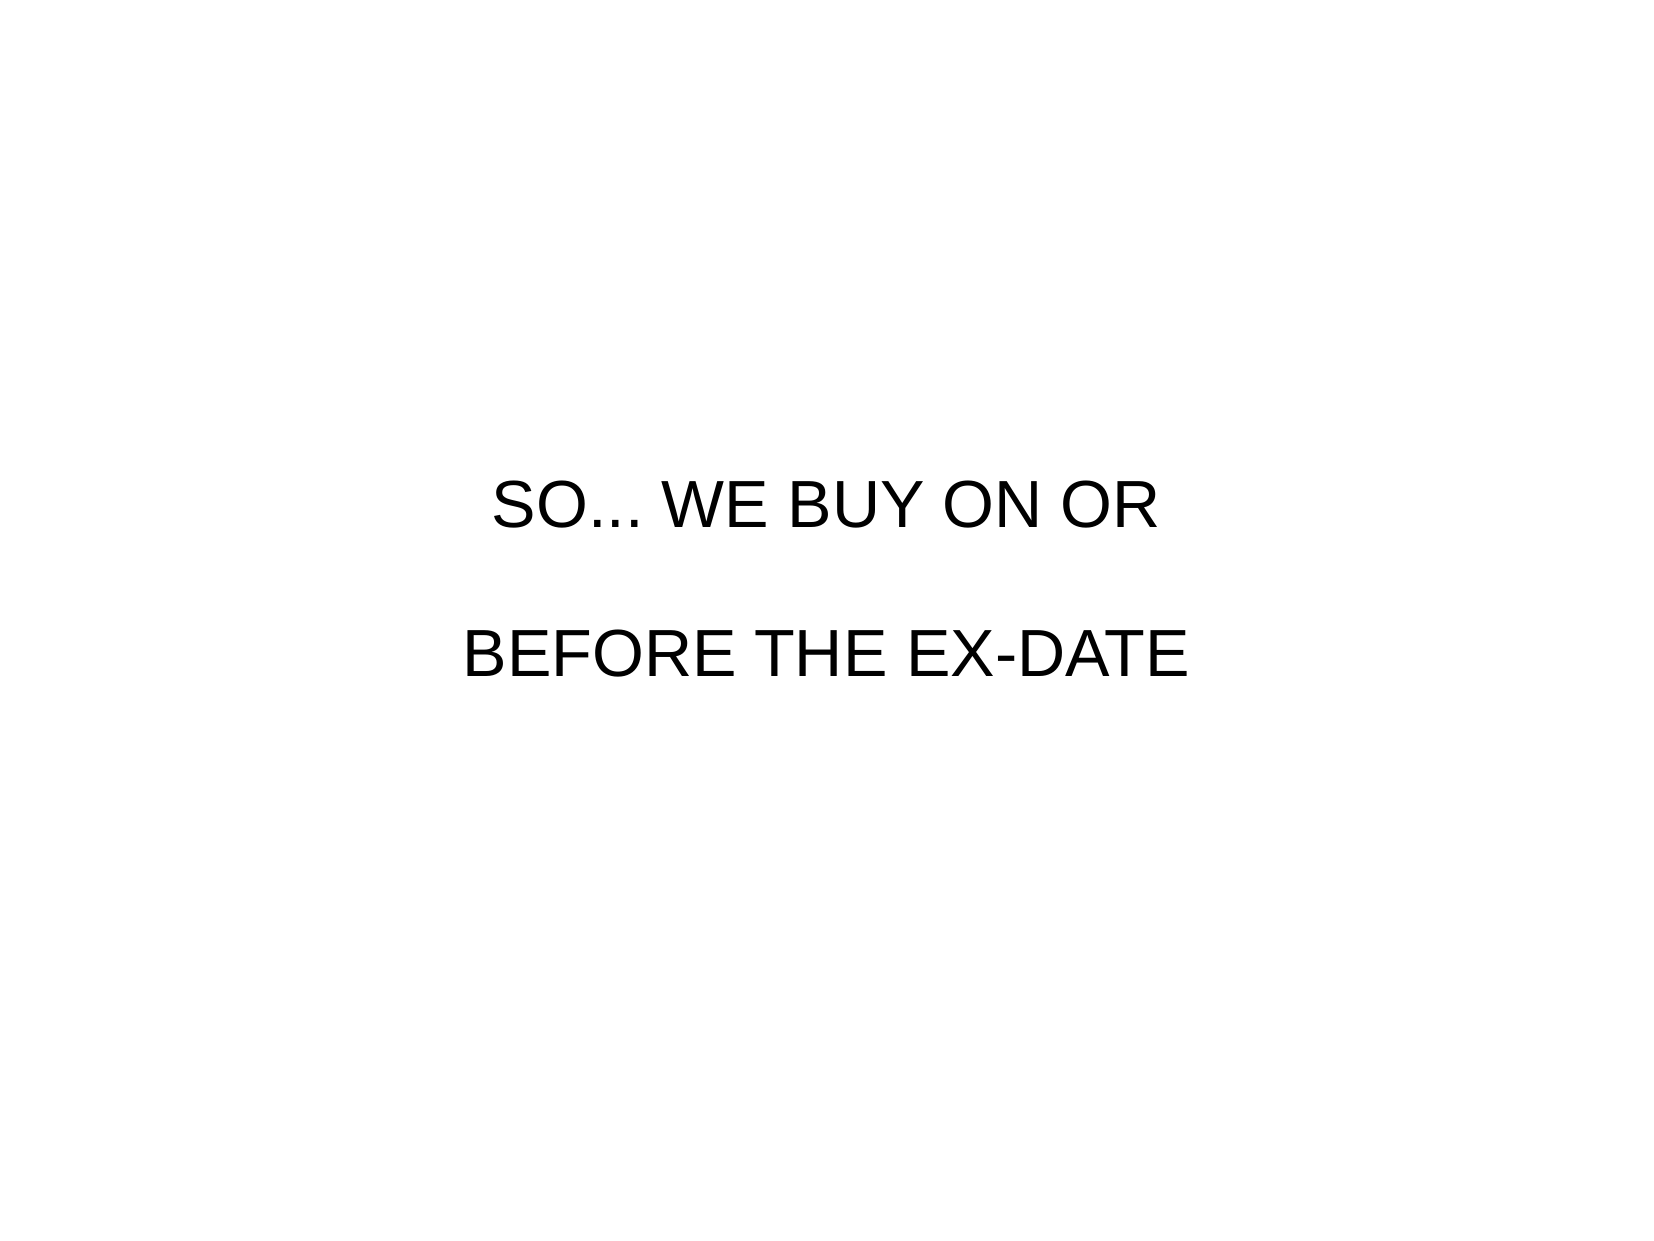

# SO... WE BUY ON OR
BEFORE THE EX-DATE